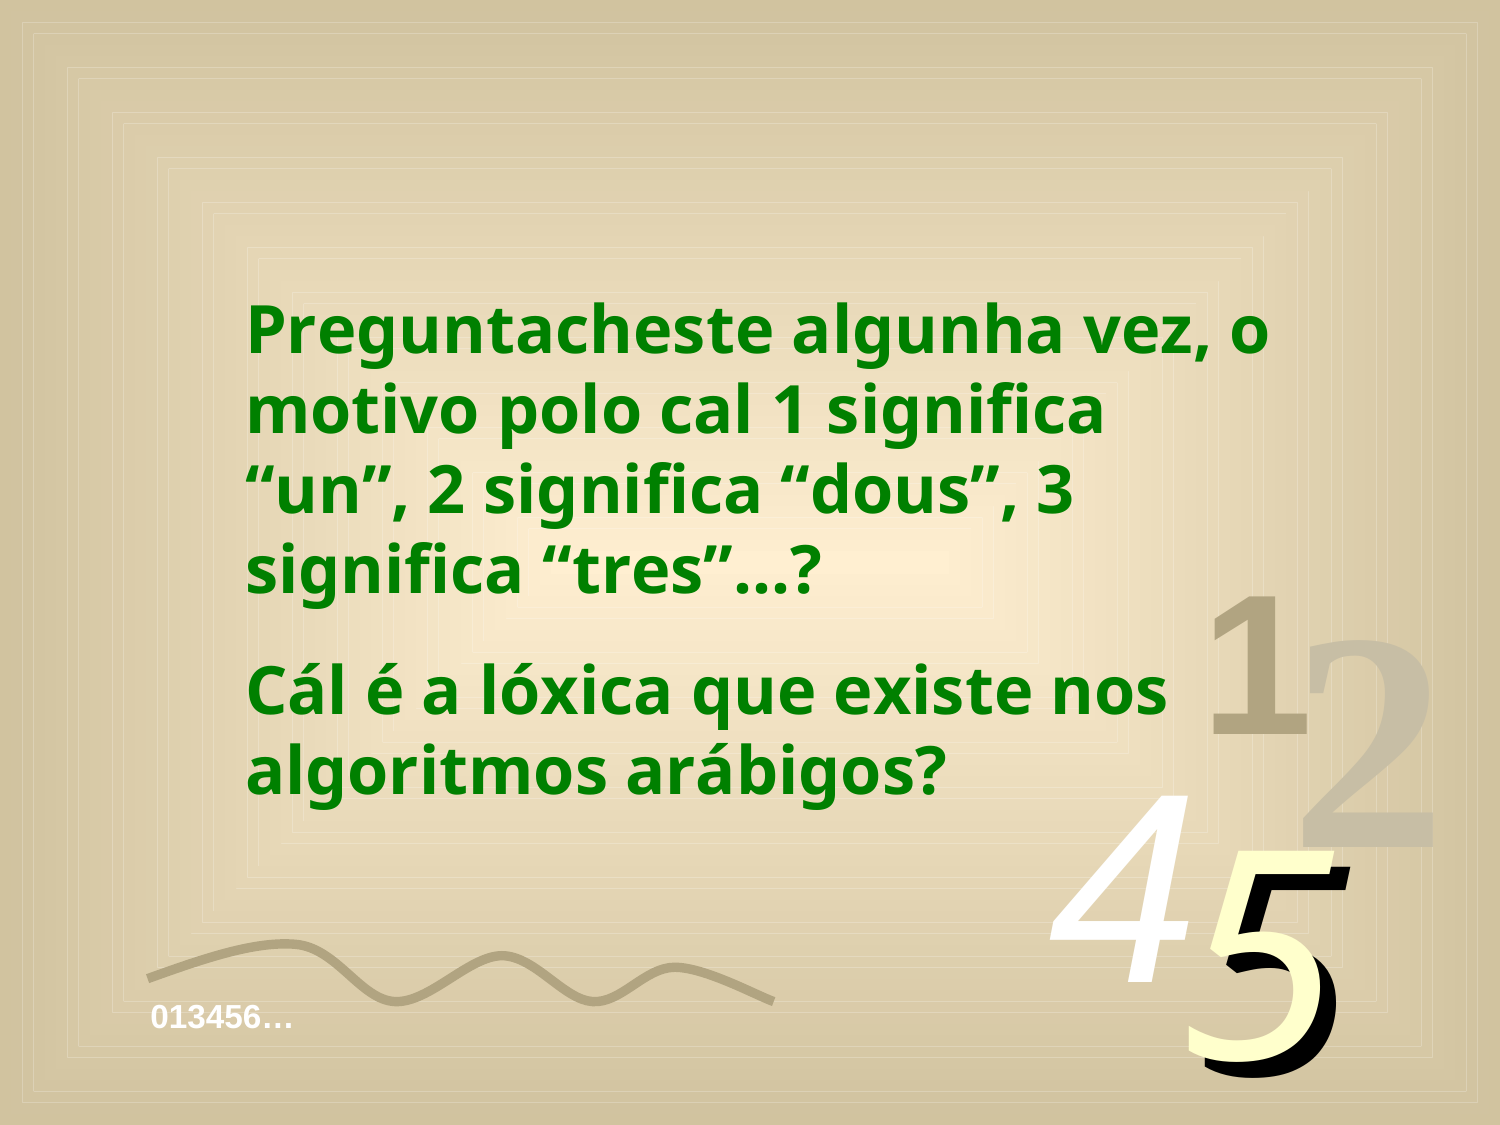

Preguntacheste algunha vez, o motivo polo cal 1 significa “un”, 2 significa “dous”, 3 significa “tres”…?
Cál é a lóxica que existe nos algoritmos arábigos?
1
2
4
5
013456…